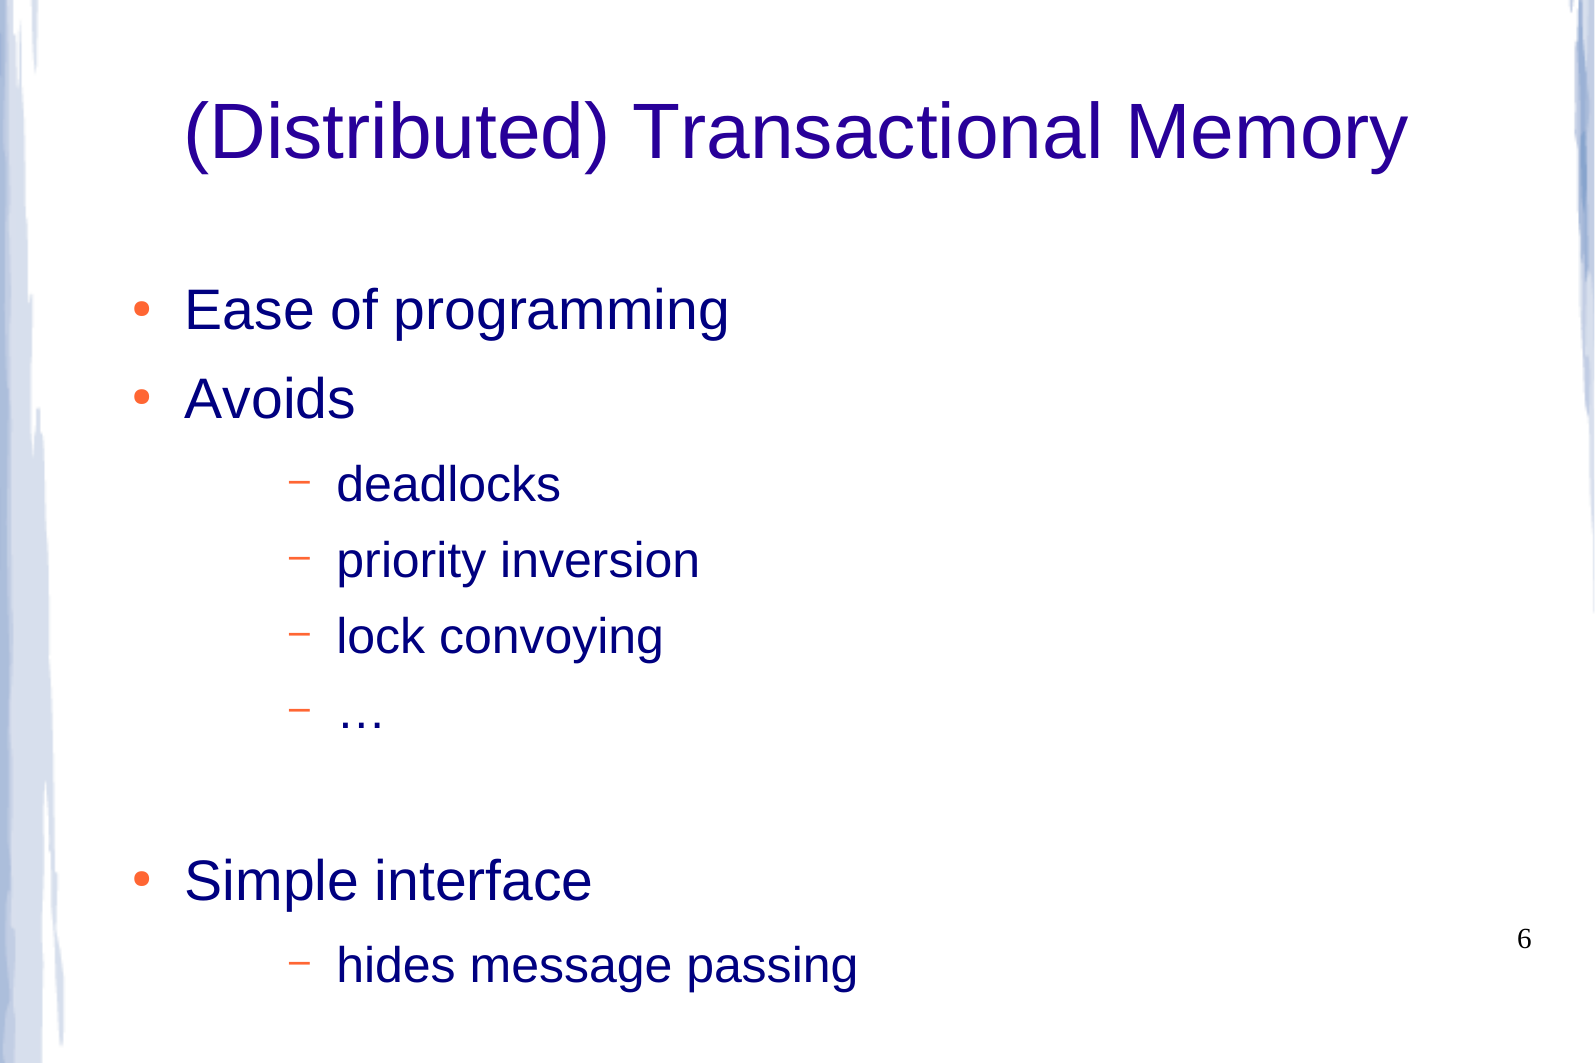

# (Distributed) Transactional Memory
Ease of programming
Avoids
deadlocks
priority inversion
lock convoying
…
Simple interface
hides message passing
6